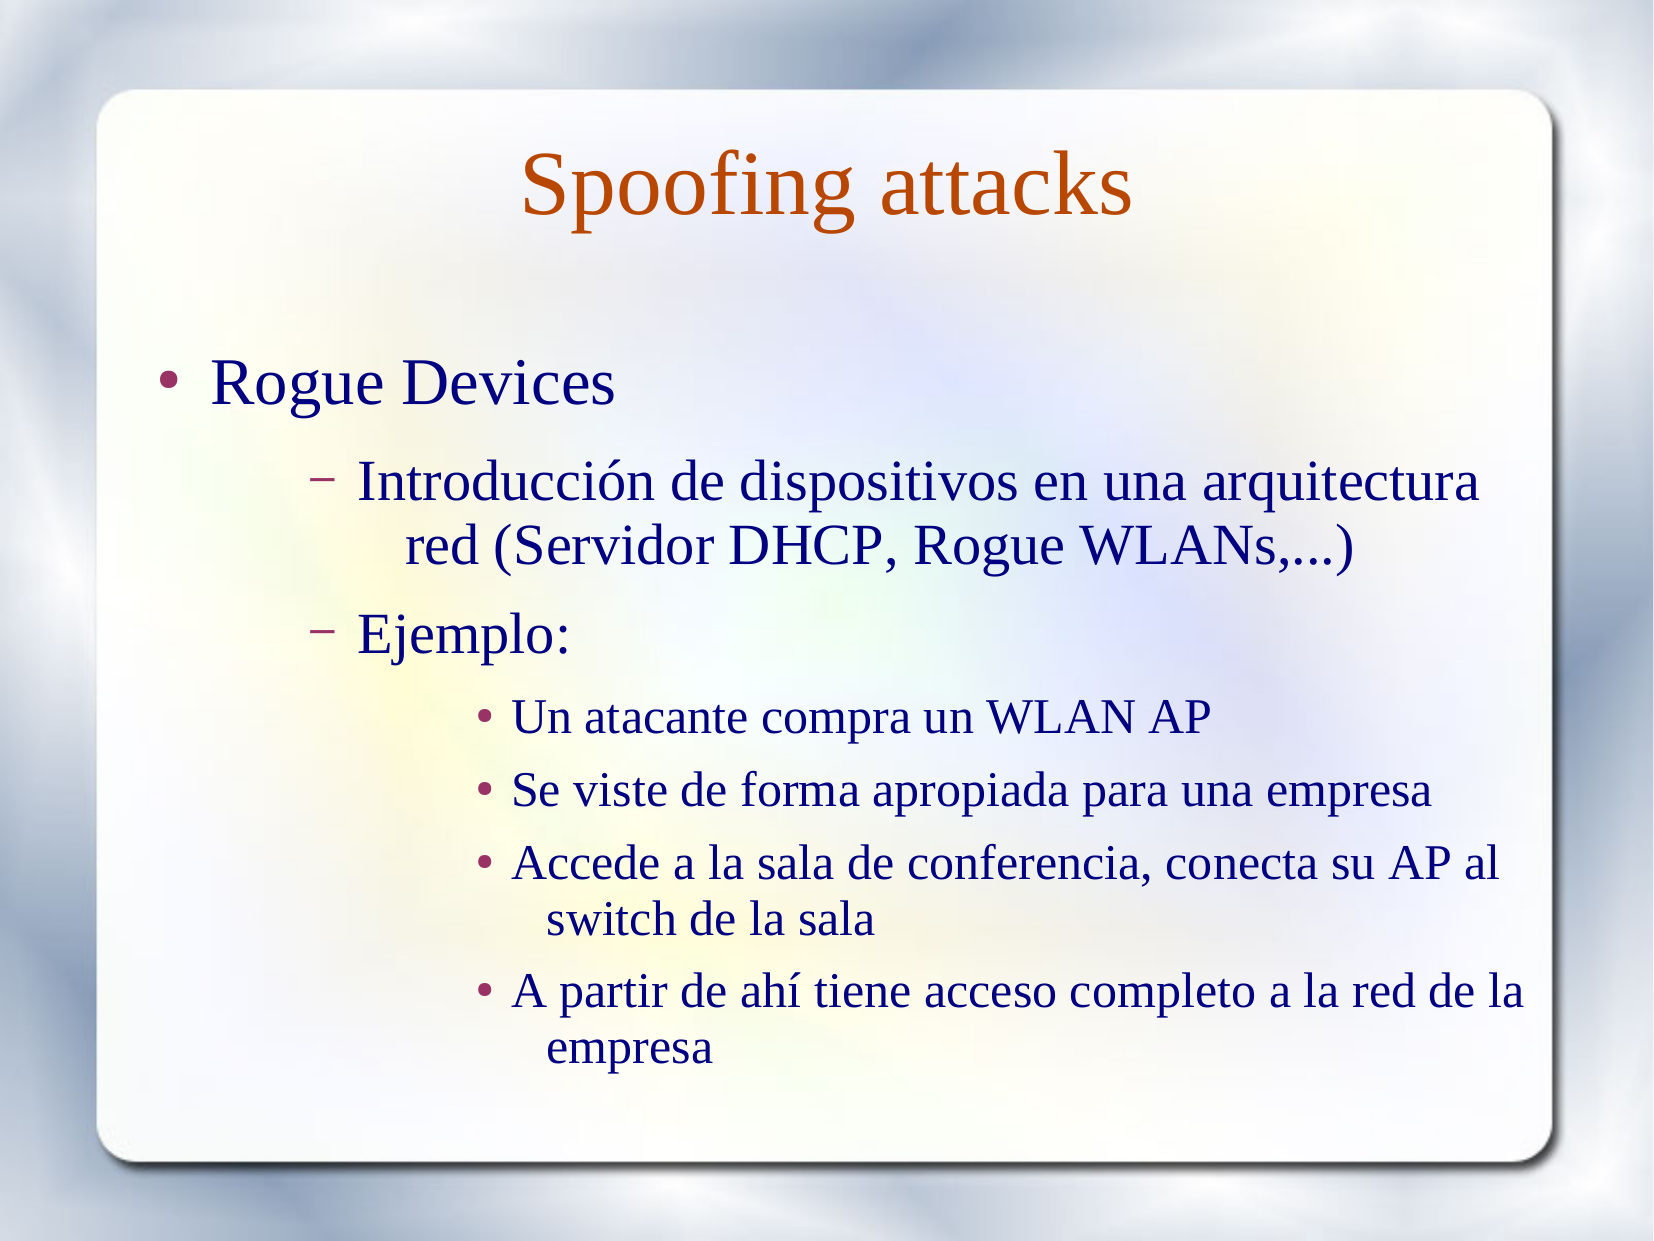

# Spoofing attacks
Rogue Devices
Introducción de dispositivos en una arquitectura red (Servidor DHCP, Rogue WLANs,...)
Ejemplo:
Un atacante compra un WLAN AP
Se viste de forma apropiada para una empresa
Accede a la sala de conferencia, conecta su AP al switch de la sala
A partir de ahí tiene acceso completo a la red de la empresa